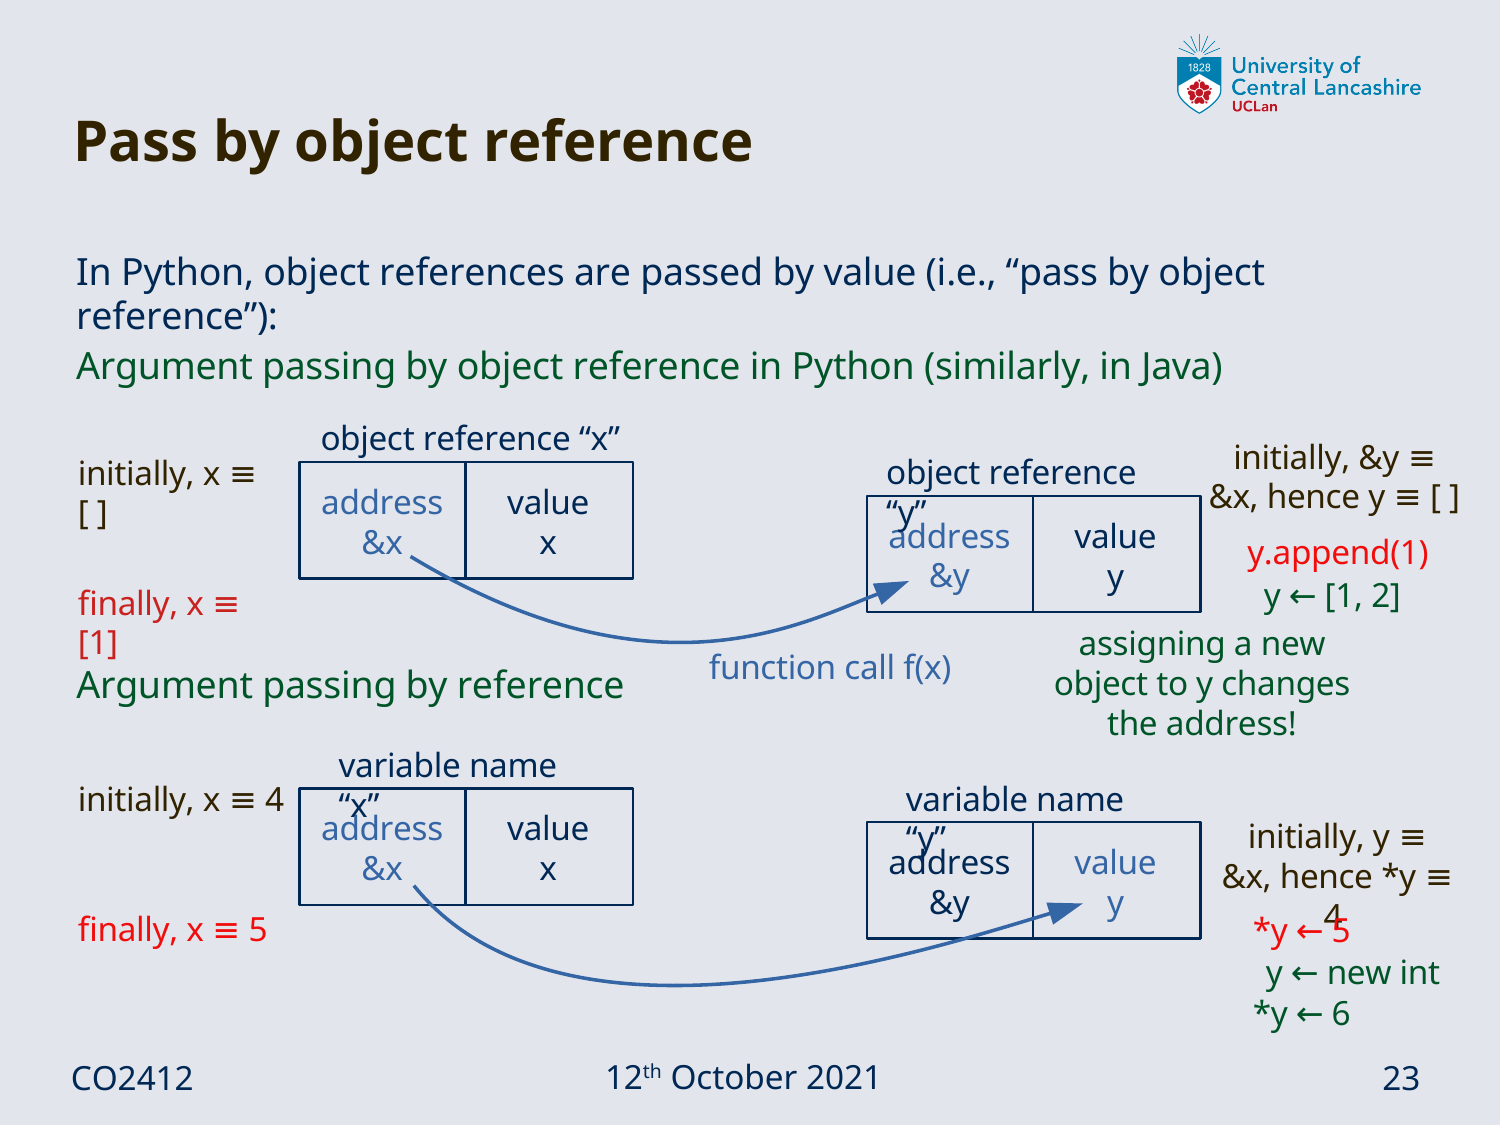

# Pass by object reference
In Python, object references are passed by value (i.e., “pass by object reference”):
Argument passing by object reference in Python (similarly, in Java)
object reference “x”
initially, &y ≡ &x, hence y ≡ [ ]
object reference “y”
initially, x ≡ [ ]
address &x
value
x
address &y
value
y
y.append(1)
y ← [1, 2]
finally, x ≡ [1]
assigning a new object to y changes the address!
function call f(x)
Argument passing by reference
variable name “x”
address &x
value
x
variable name “y”
address &y
value
y
initially, x ≡ 4
initially, y ≡ &x, hence *y ≡ 4
finally, x ≡ 5
*y ← 5
y ← new int
*y ← 6